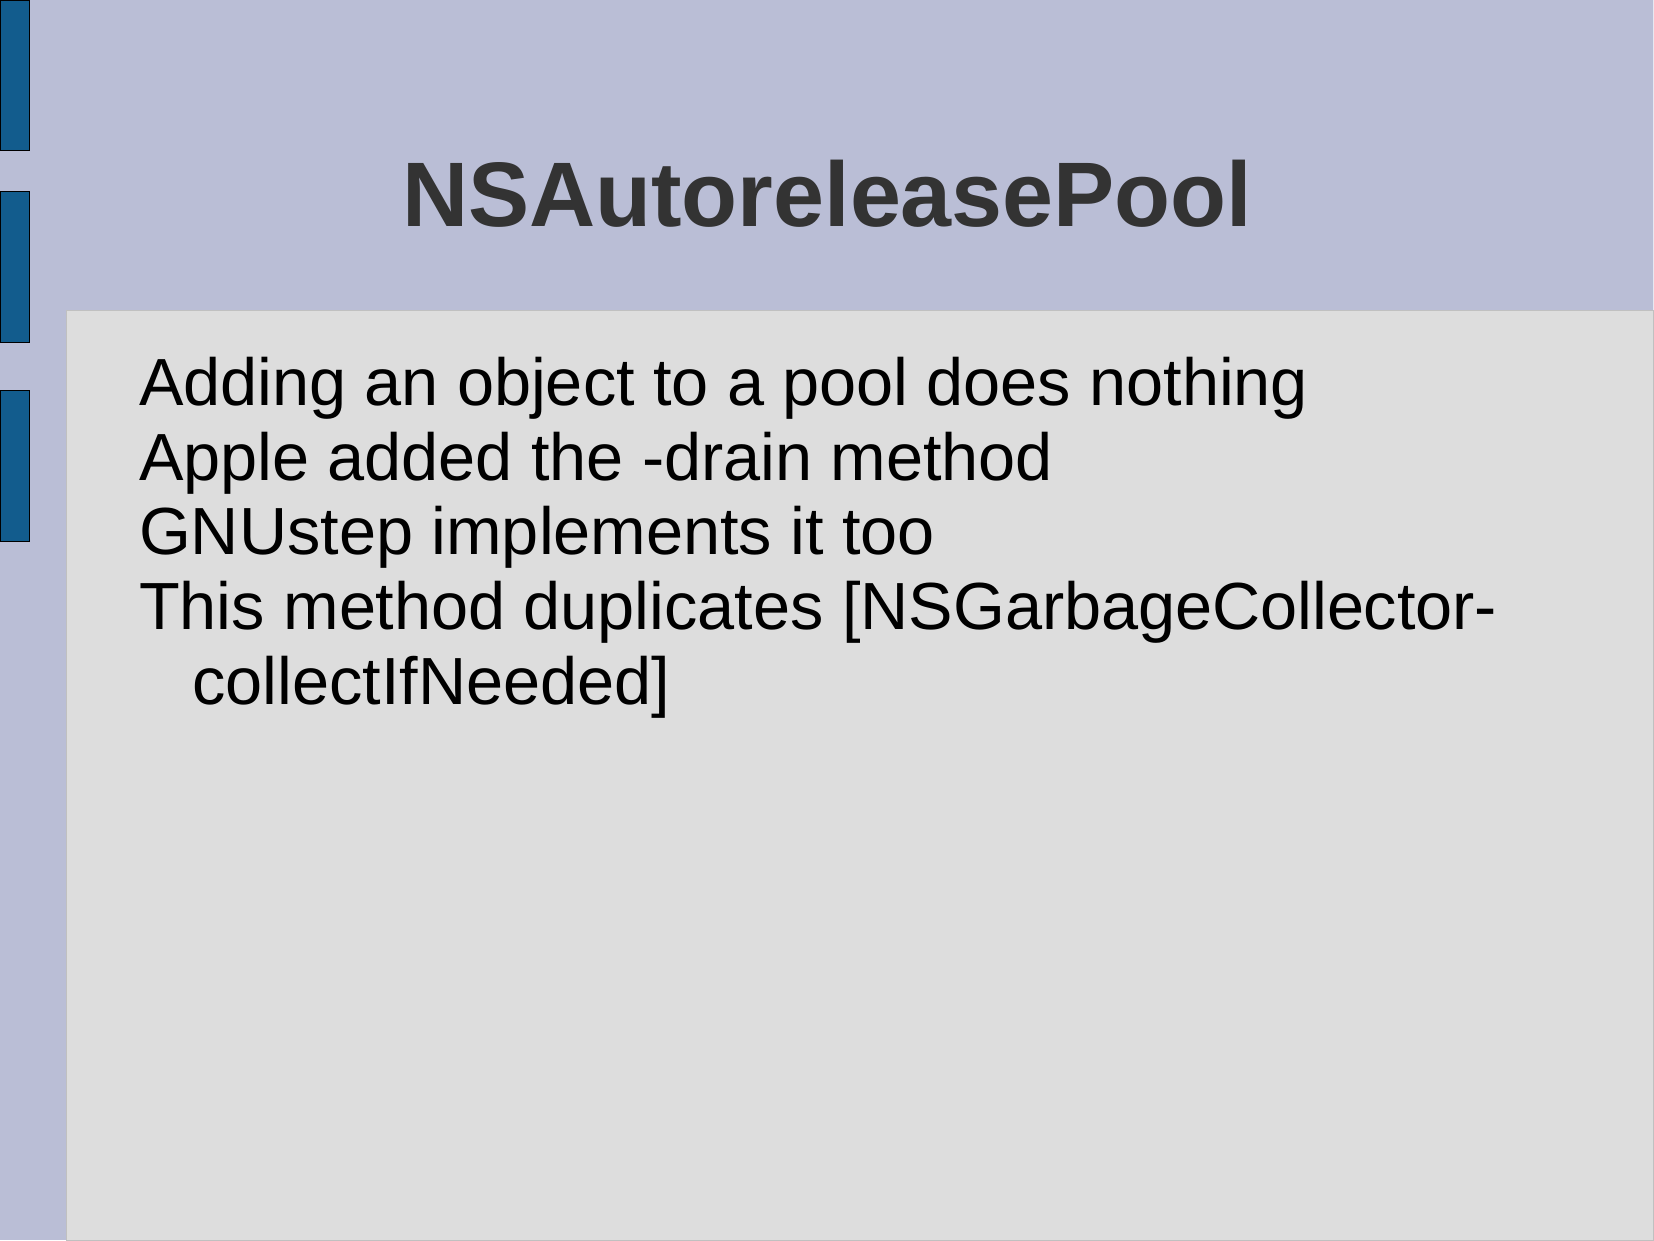

# NSAutoreleasePool
Adding an object to a pool does nothing
Apple added the -drain method
GNUstep implements it too
This method duplicates [NSGarbageCollector-collectIfNeeded]